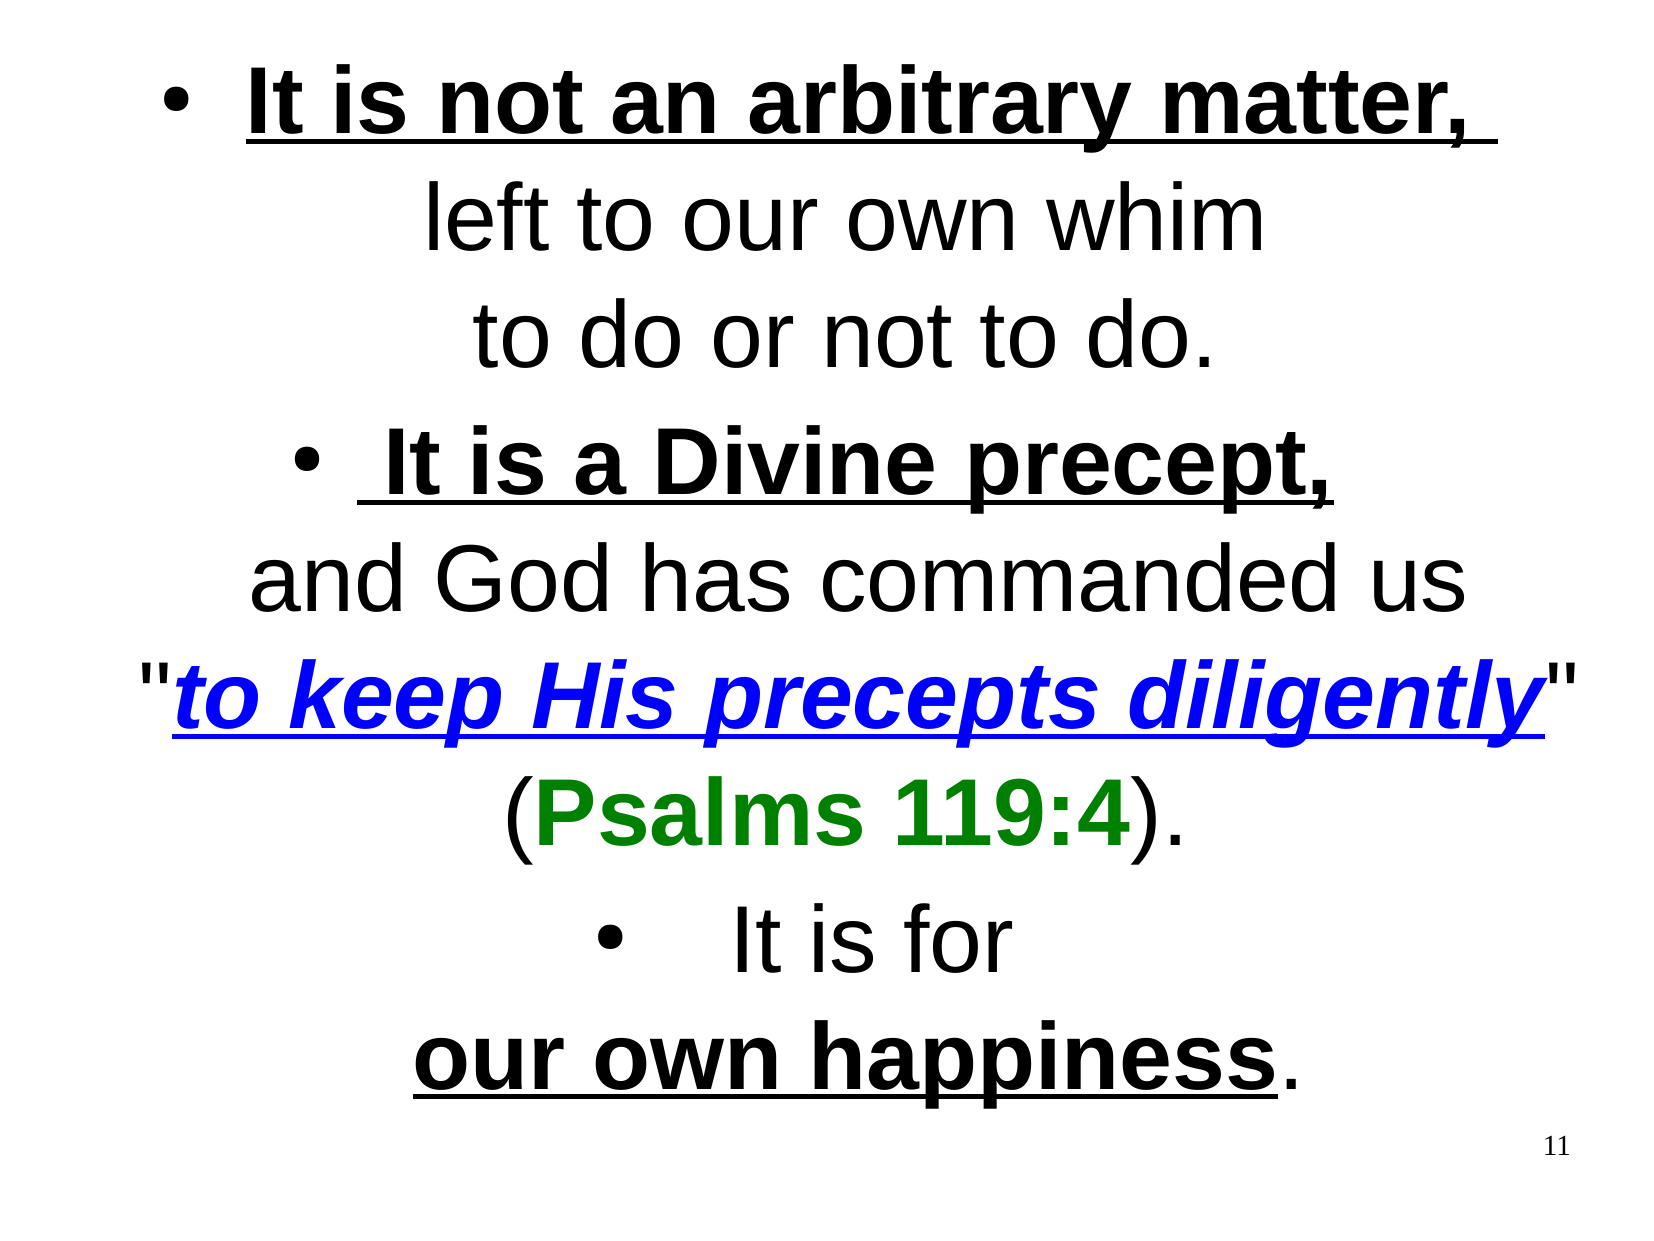

# It is not an arbitrary matter, left to our own whim to do or not to do.
 It is a Divine precept,
and God has commanded us
 "to keep His precepts diligently"
(Psalms 119:4).
 It is for
our own happiness.
11